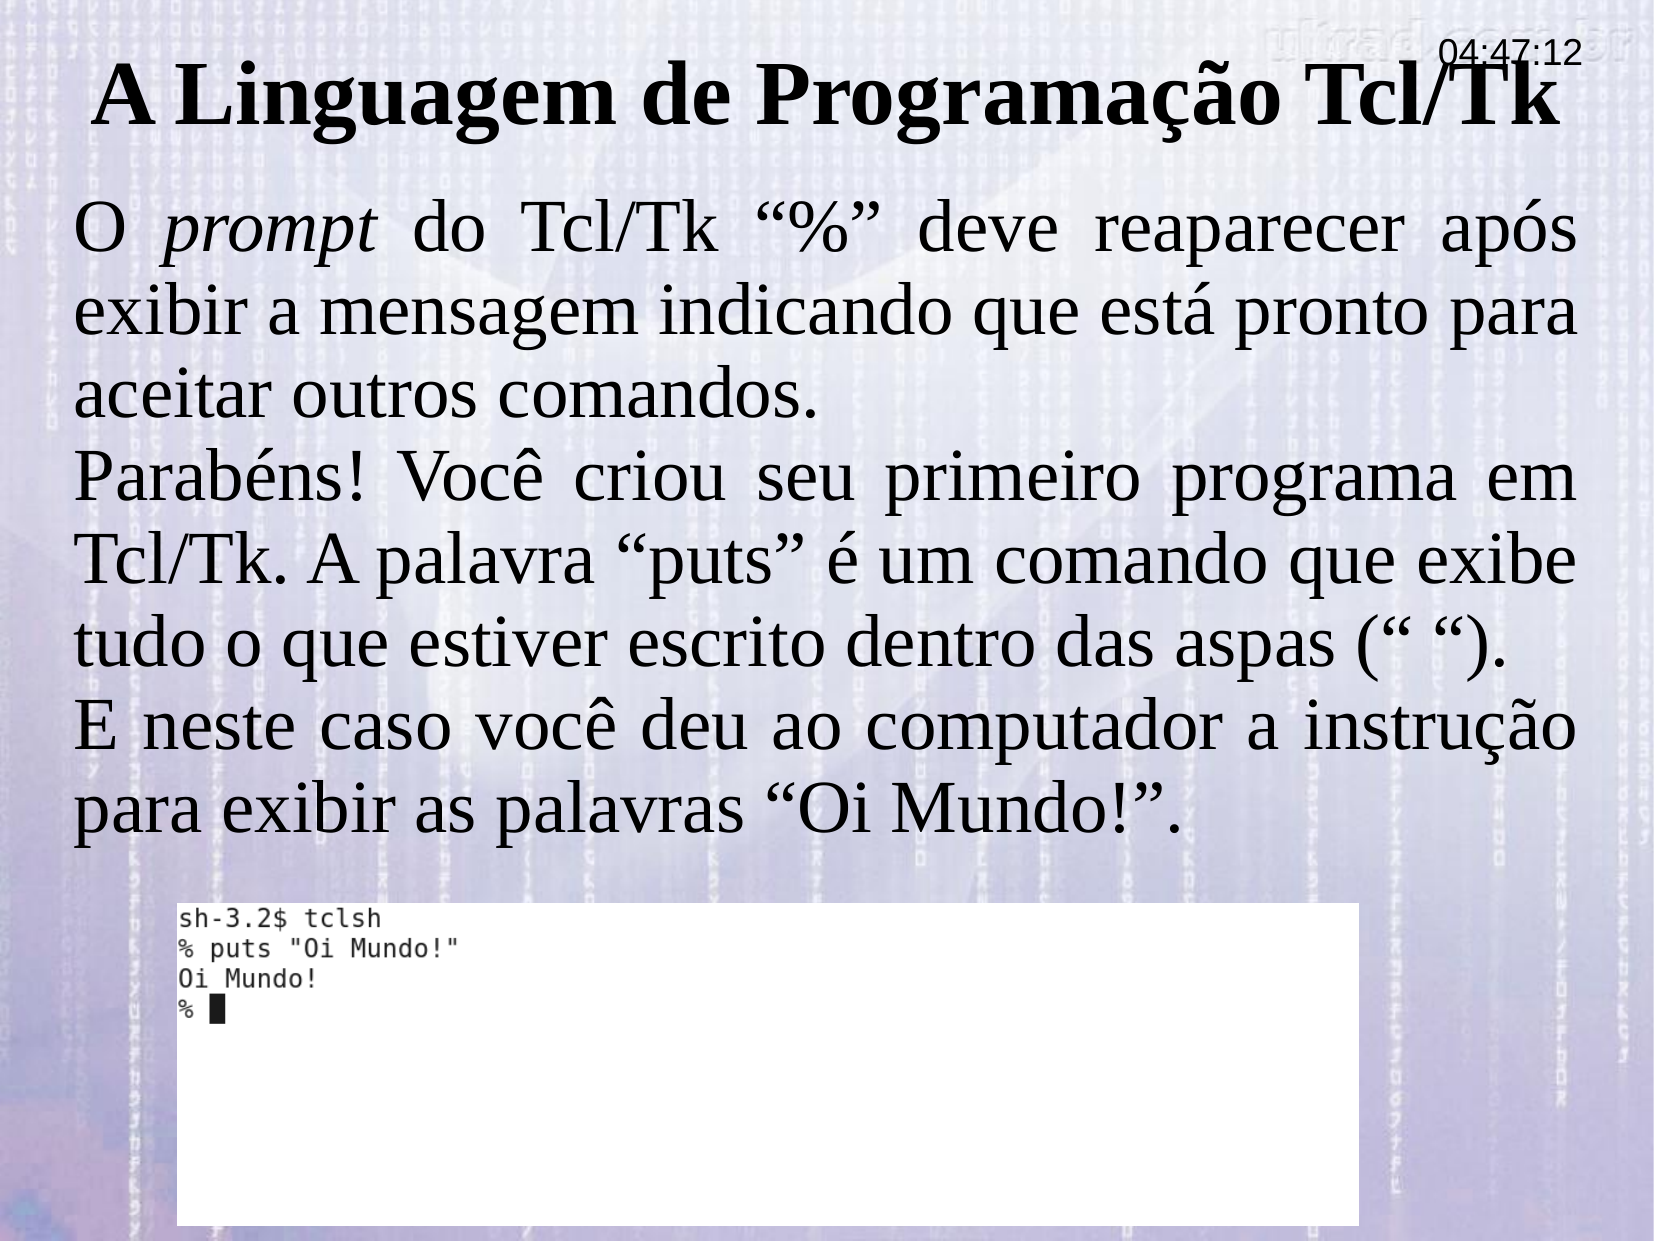

02:09:46
A Linguagem de Programação Tcl/Tk
O prompt do Tcl/Tk “%” deve reaparecer após exibir a mensagem indicando que está pronto para aceitar outros comandos.
Parabéns! Você criou seu primeiro programa em Tcl/Tk. A palavra “puts” é um comando que exibe tudo o que estiver escrito dentro das aspas (“ “).
E neste caso você deu ao computador a instrução para exibir as palavras “Oi Mundo!”.